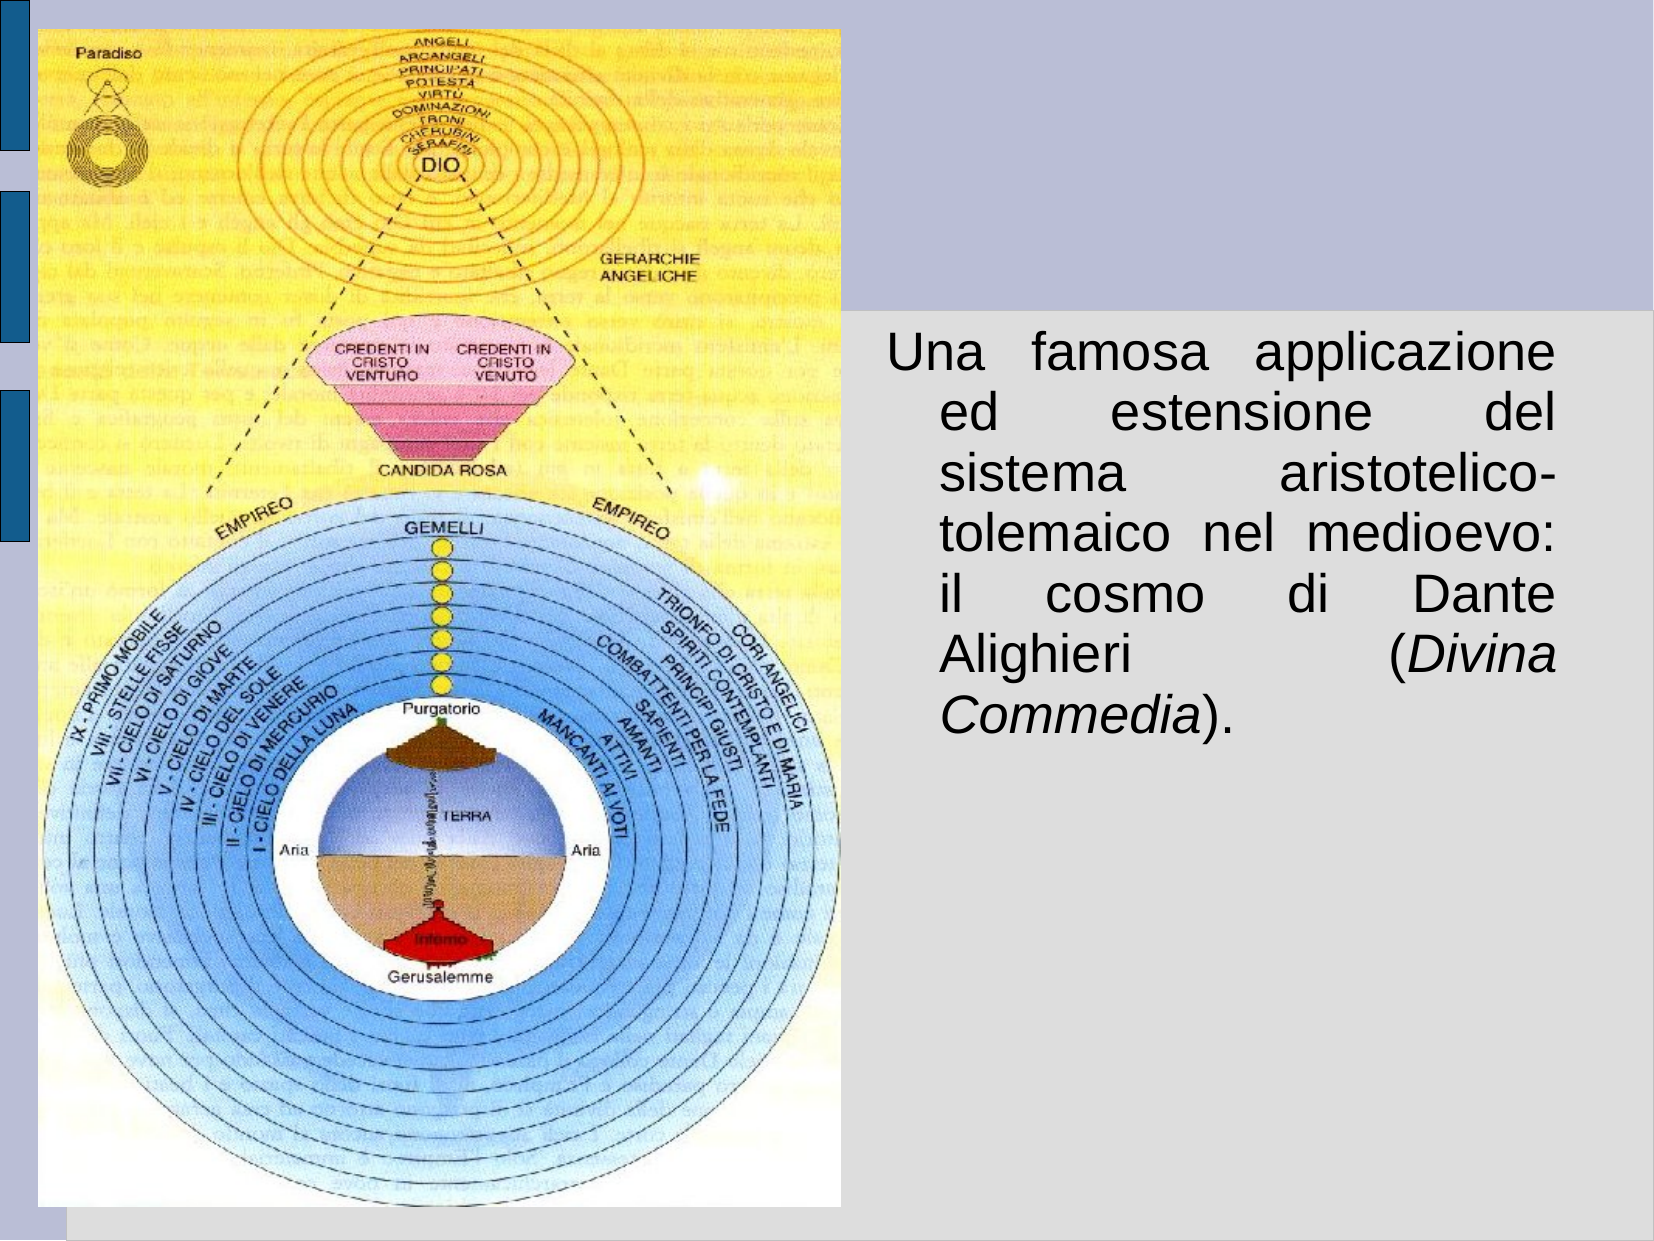

#
Una famosa applicazione ed estensione del sistema aristotelico-tolemaico nel medioevo: il cosmo di Dante Alighieri (Divina Commedia).